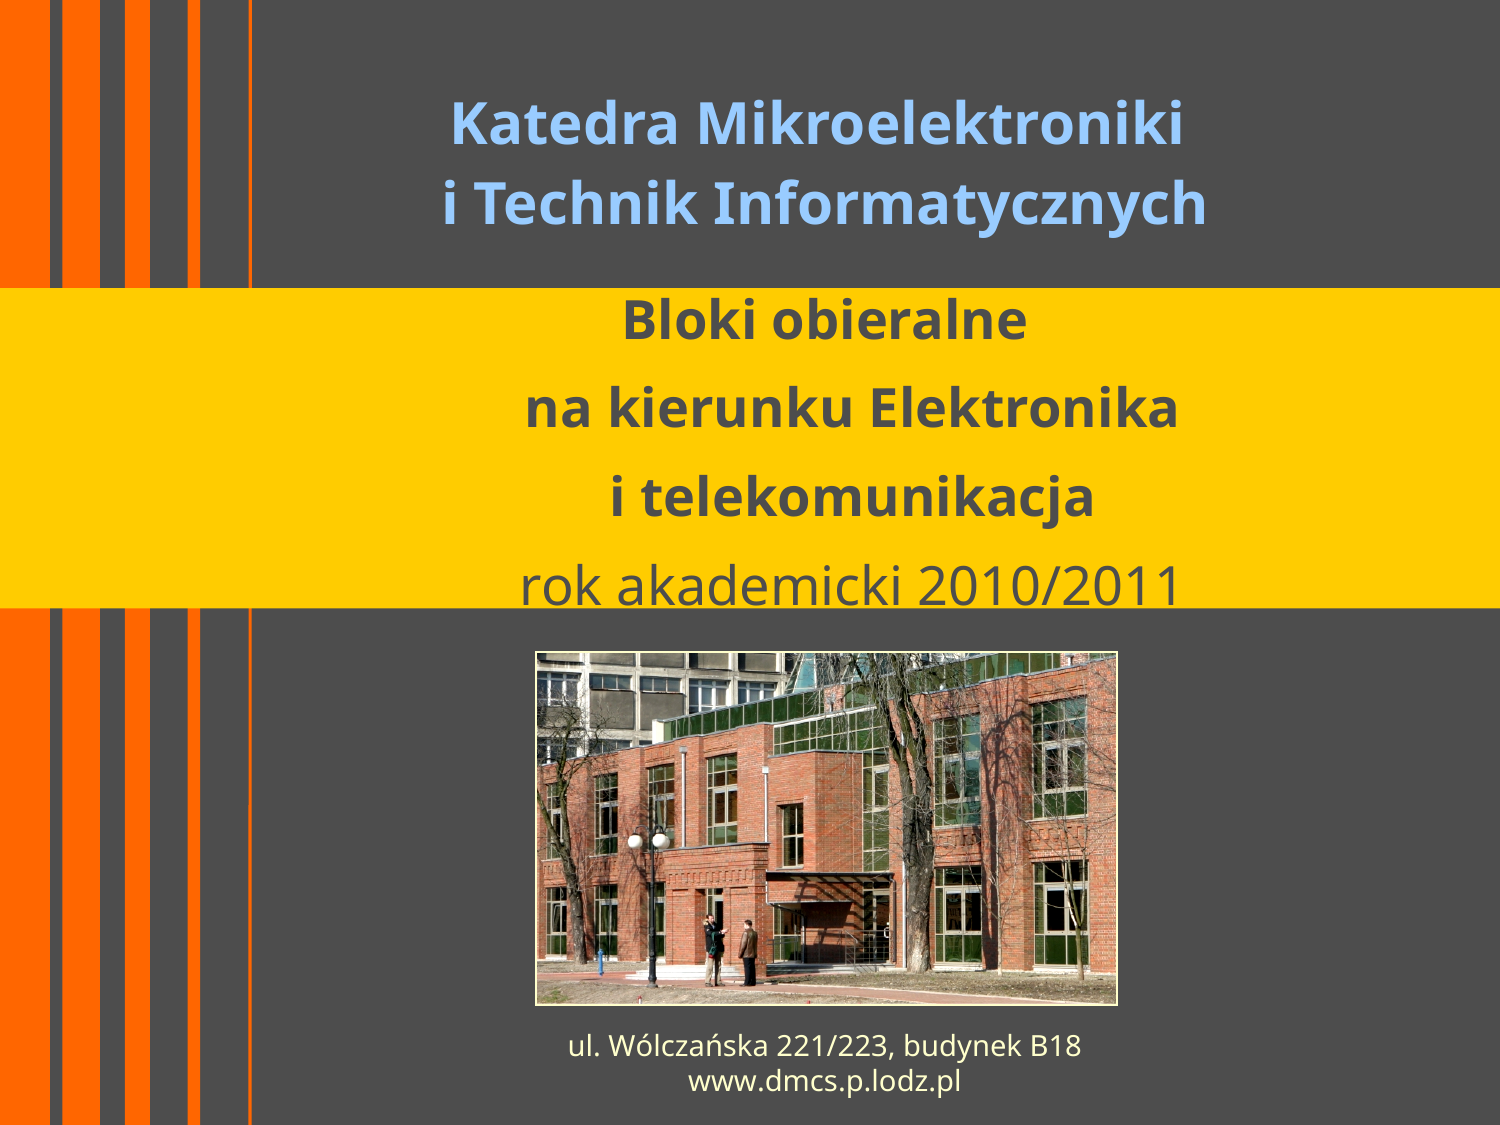

# Katedra Mikroelektroniki i Technik Informatycznych
Bloki obieralne
na kierunku Elektronika
i telekomunikacja
rok akademicki 2010/2011
ul. Wólczańska 221/223, budynek B18
www.dmcs.p.lodz.pl